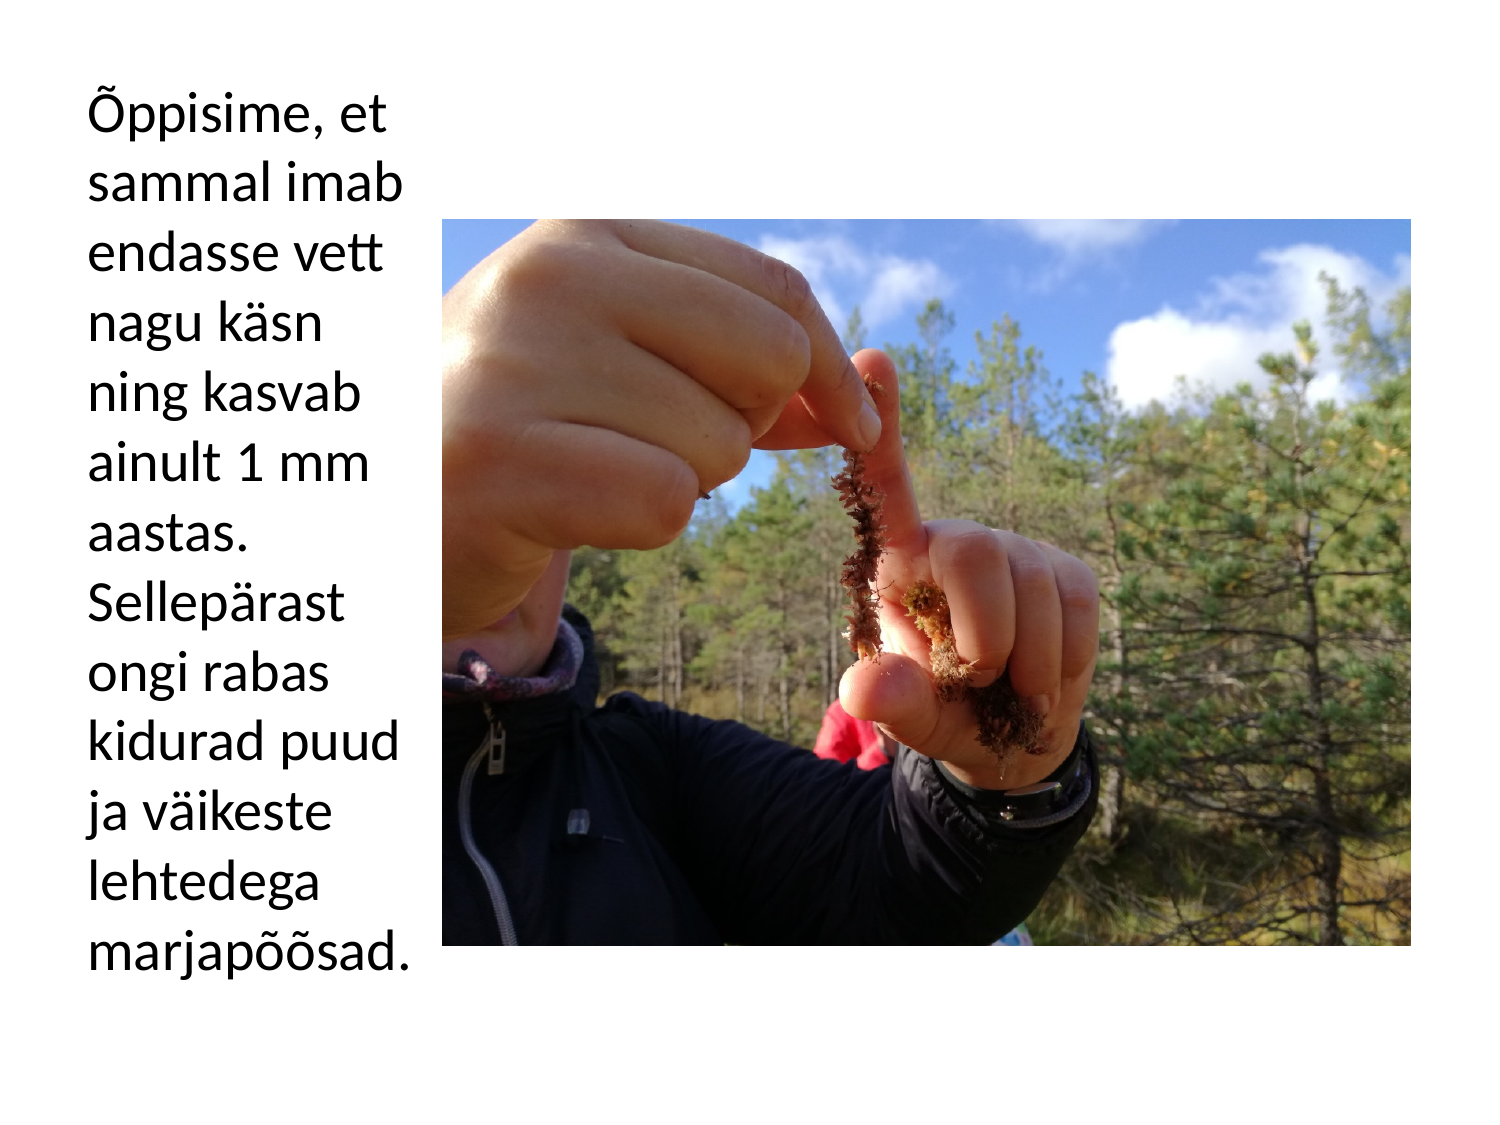

# Õppisime, et sammal imab endasse vett nagu käsn ning kasvab ainult 1 mm aastas. Sellepärast ongi rabas kidurad puud ja väikeste lehtedega marjapõõsad.